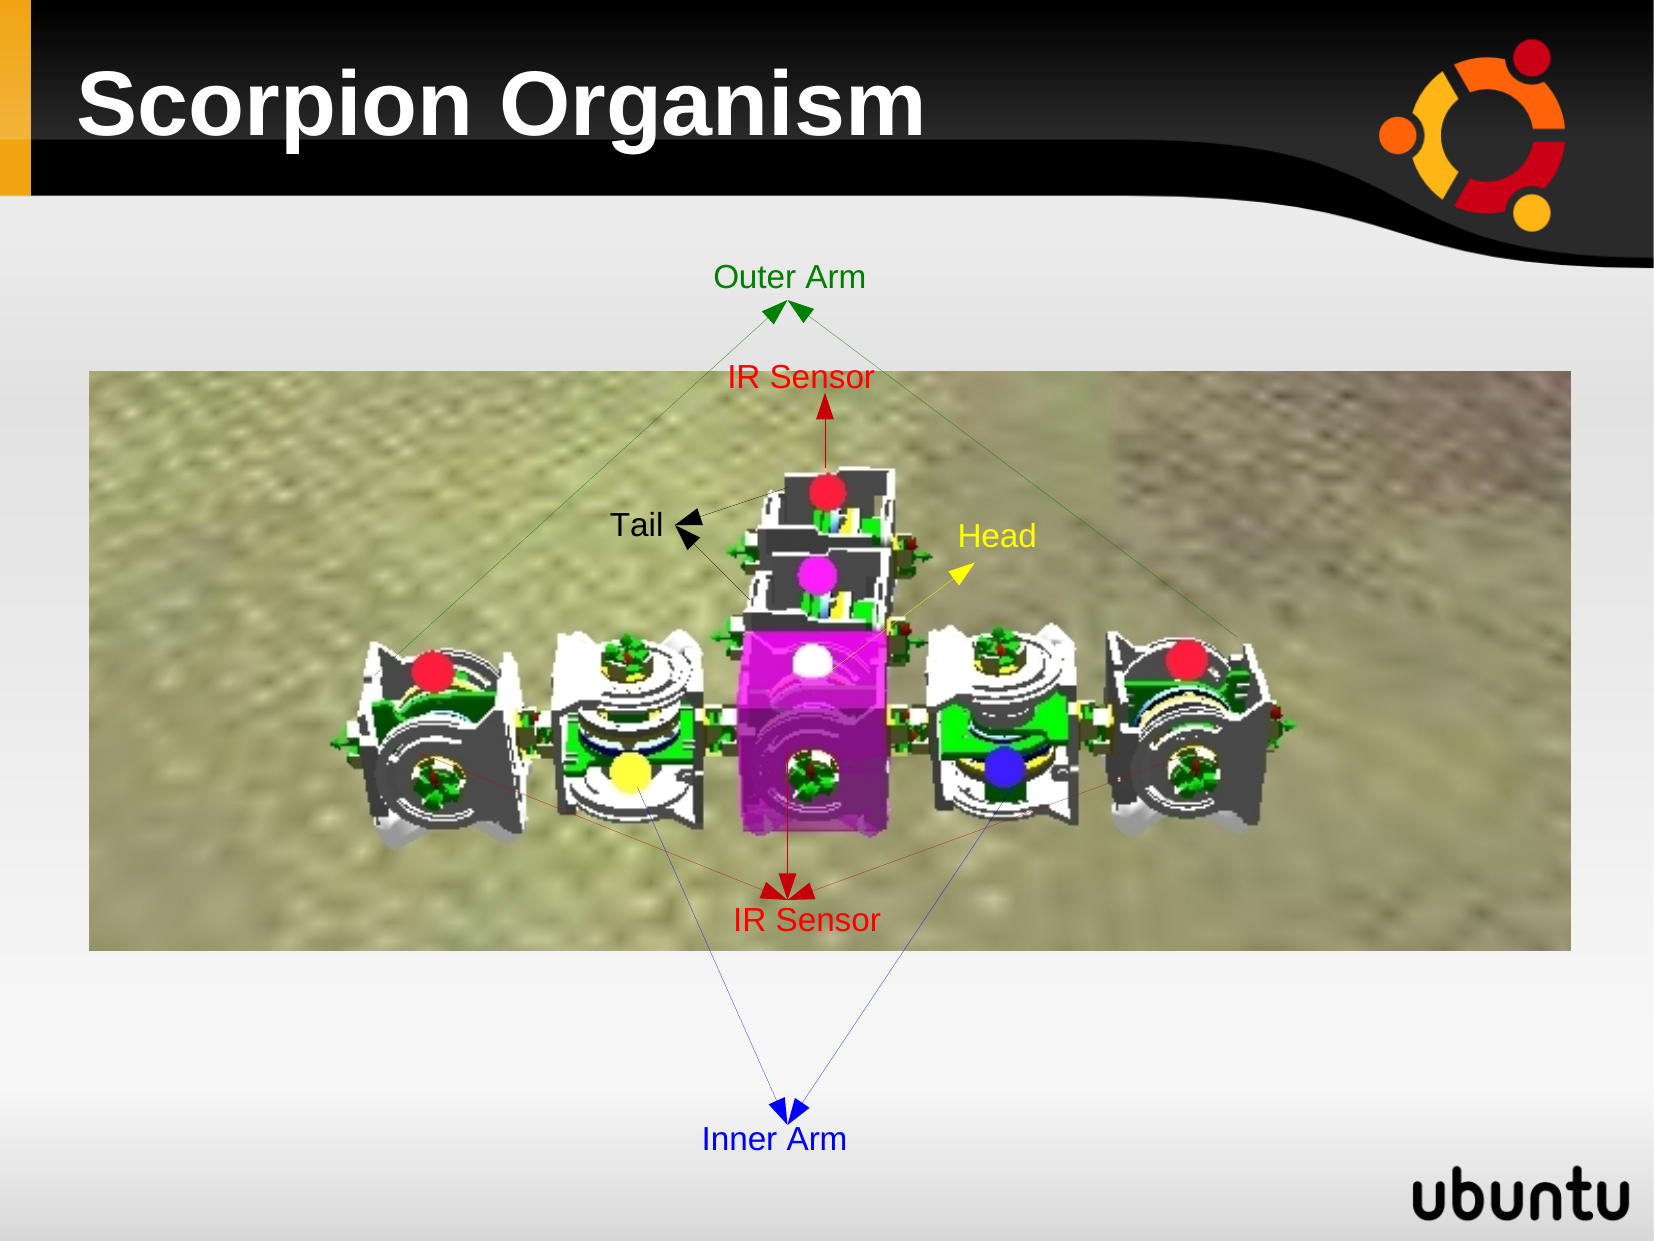

# Scorpion Organism
Outer Arm
IR Sensor
Tail
Head
IR Sensor
Inner Arm